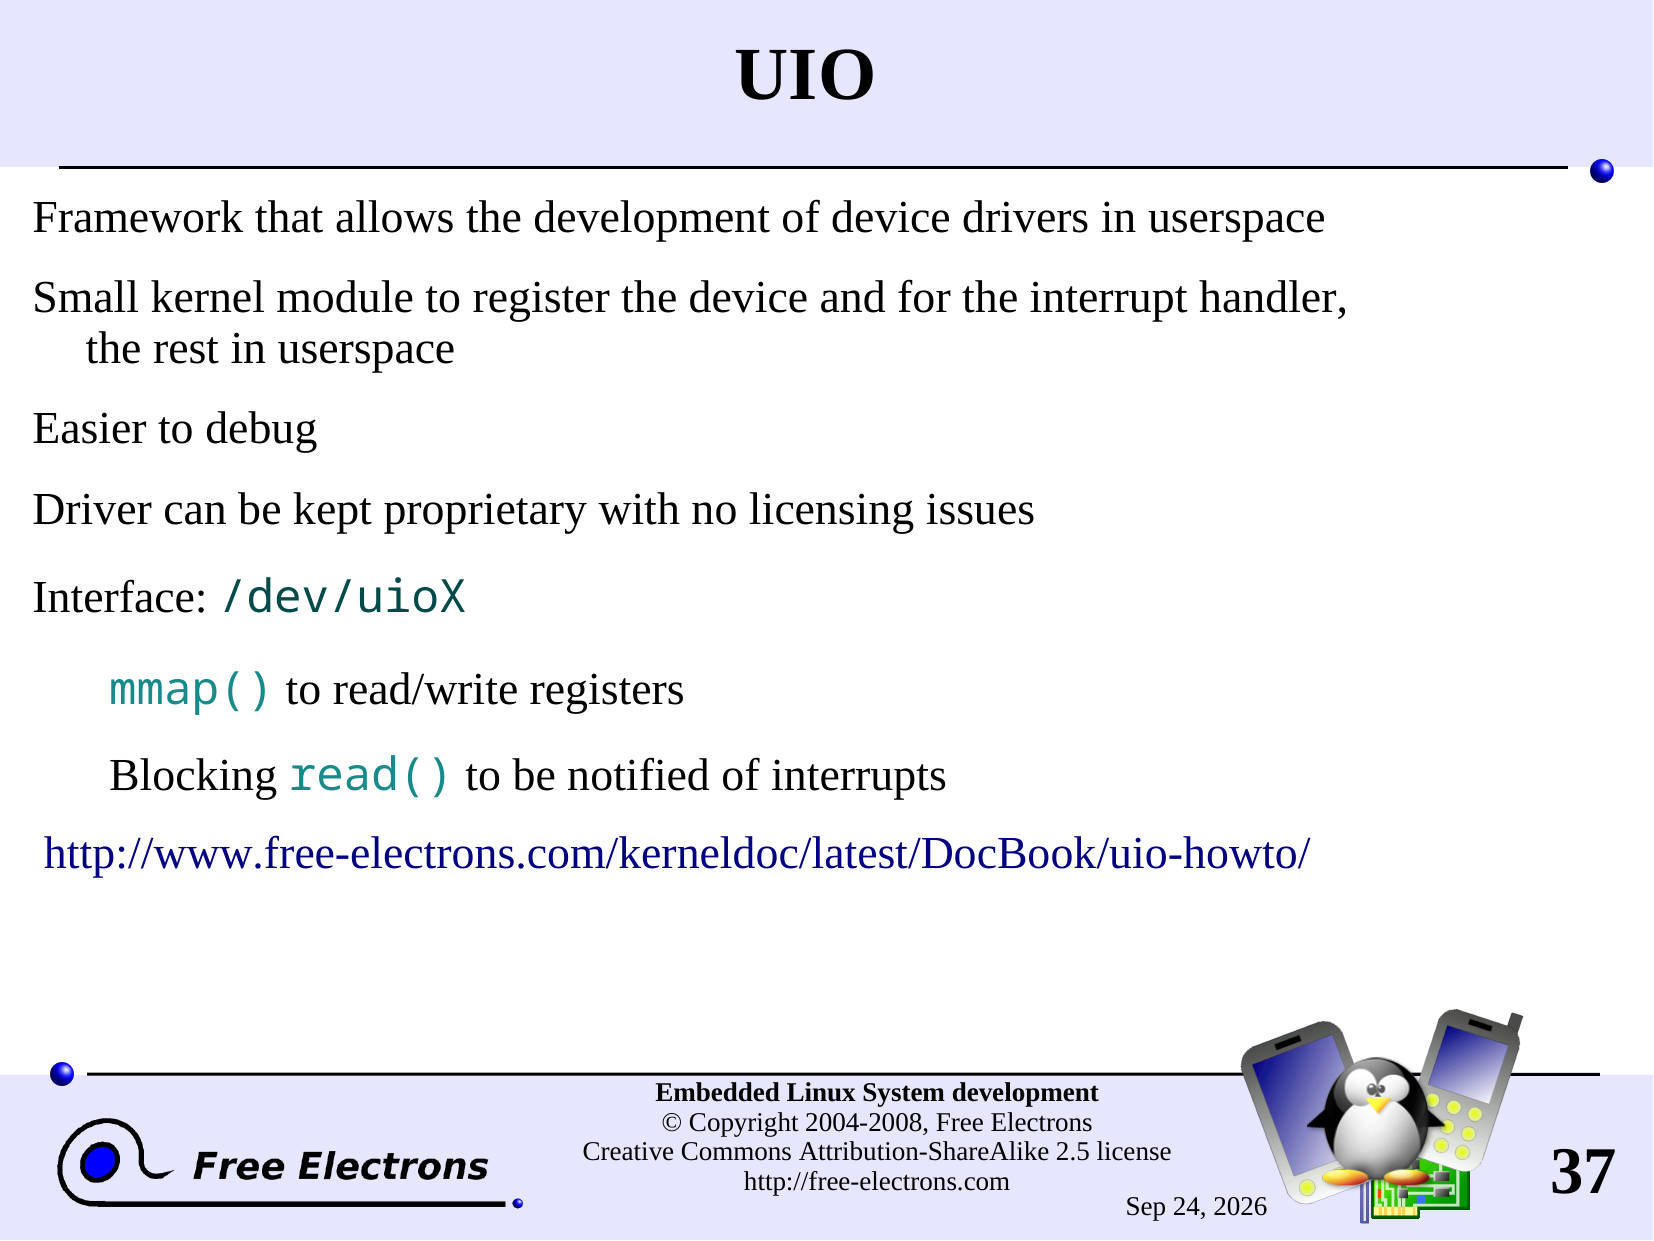

# UIO
Framework that allows the development of device drivers in userspace
Small kernel module to register the device and for the interrupt handler,
the rest in userspace
Easier to debug
Driver can be kept proprietary with no licensing issues
Interface: /dev/uioX
mmap() to read/write registers
Blocking read() to be notified of interrupts
 http://www.free-electrons.com/kerneldoc/latest/DocBook/uio-howto/